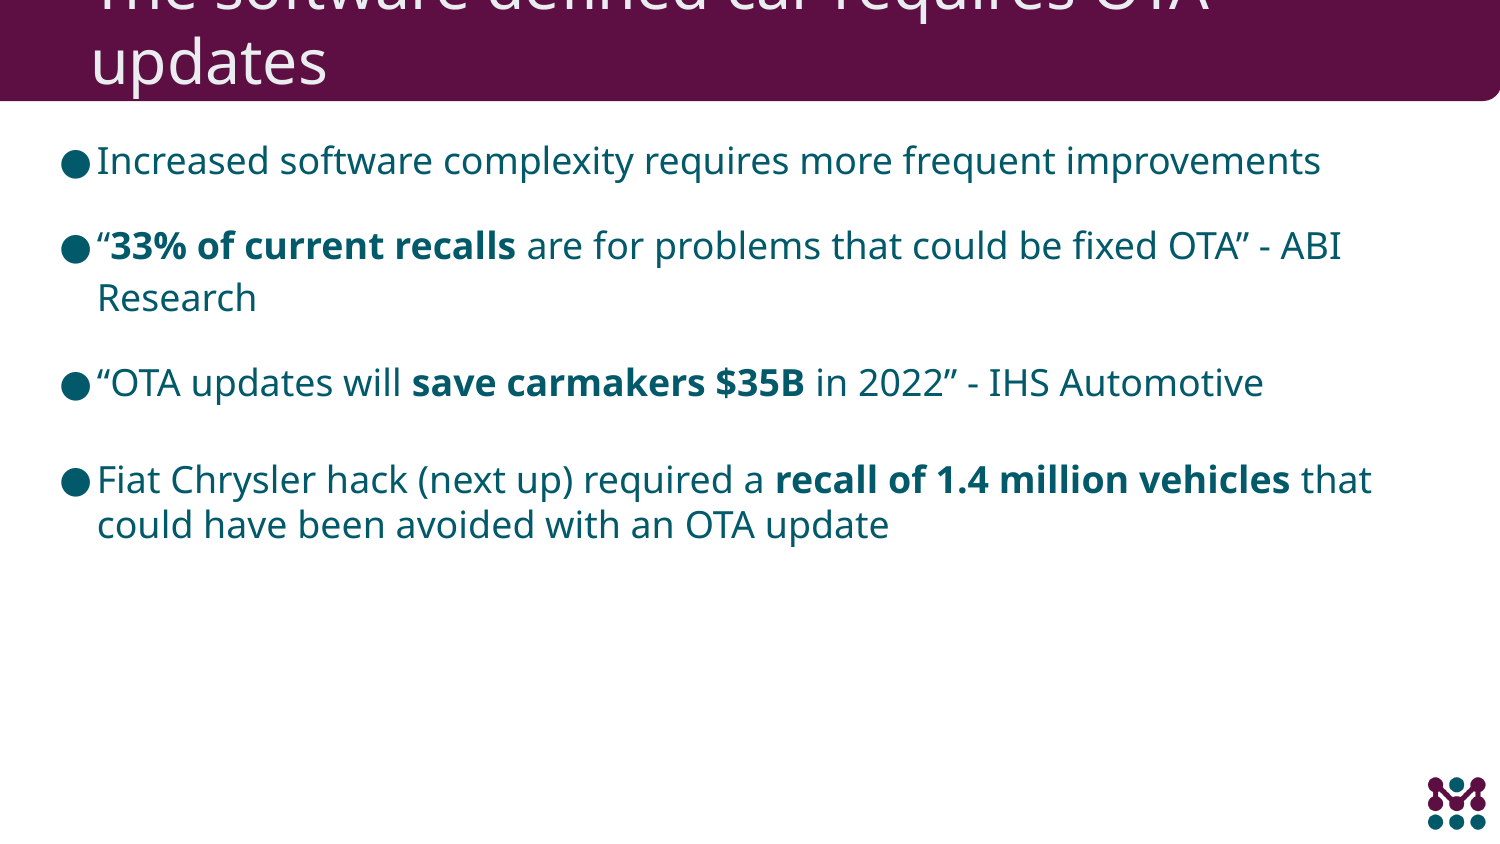

# The software defined car requires OTA updates
Increased software complexity requires more frequent improvements
“33% of current recalls are for problems that could be fixed OTA” - ABI Research
“OTA updates will save carmakers $35B in 2022” - IHS Automotive
Fiat Chrysler hack (next up) required a recall of 1.4 million vehicles that could have been avoided with an OTA update